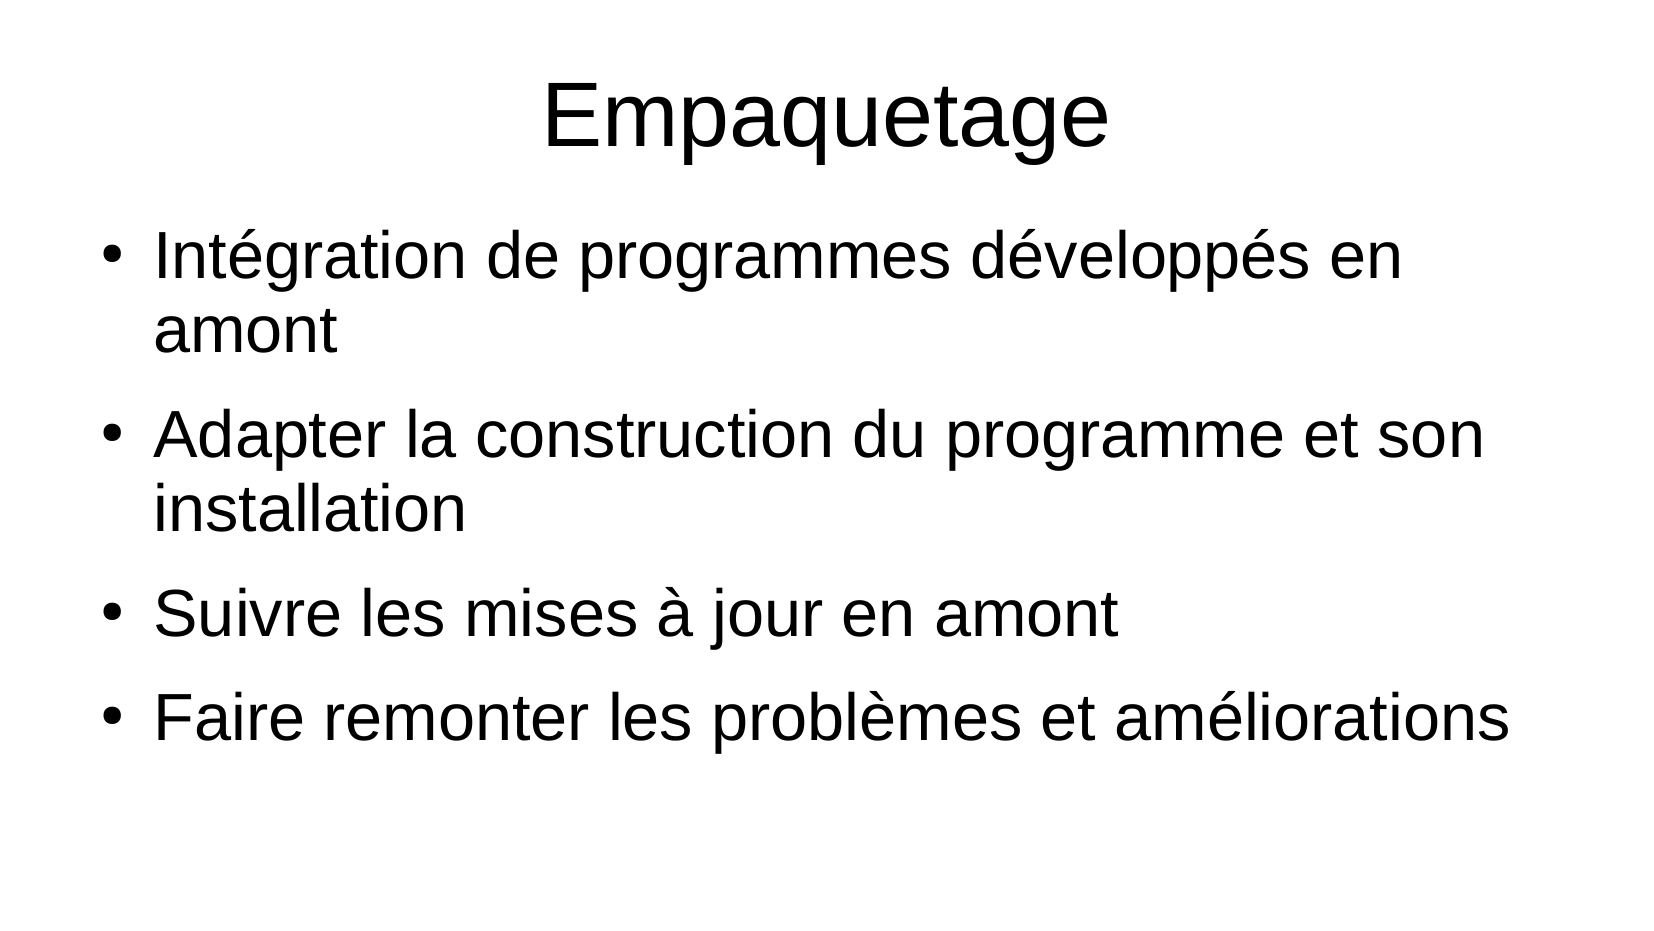

# Empaquetage
Intégration de programmes développés en amont
Adapter la construction du programme et son installation
Suivre les mises à jour en amont
Faire remonter les problèmes et améliorations